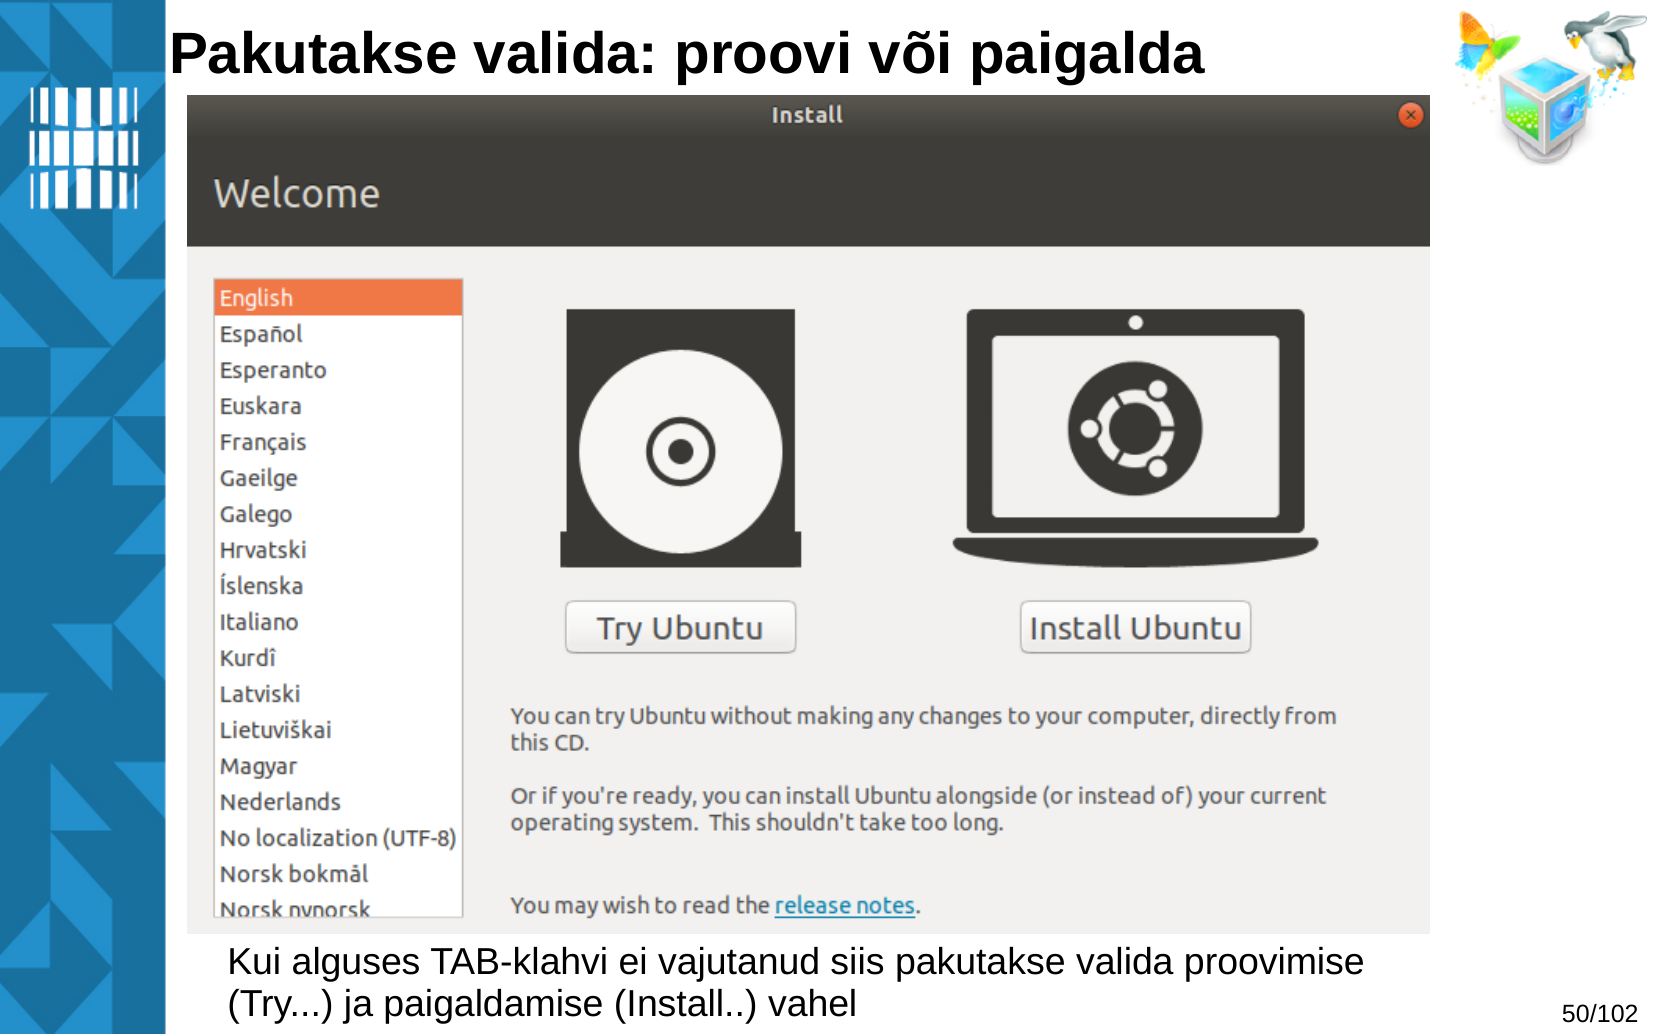

# Pakutakse valida: proovi või paigalda
Kui alguses TAB-klahvi ei vajutanud siis pakutakse valida proovimise (Try...) ja paigaldamise (Install..) vahel